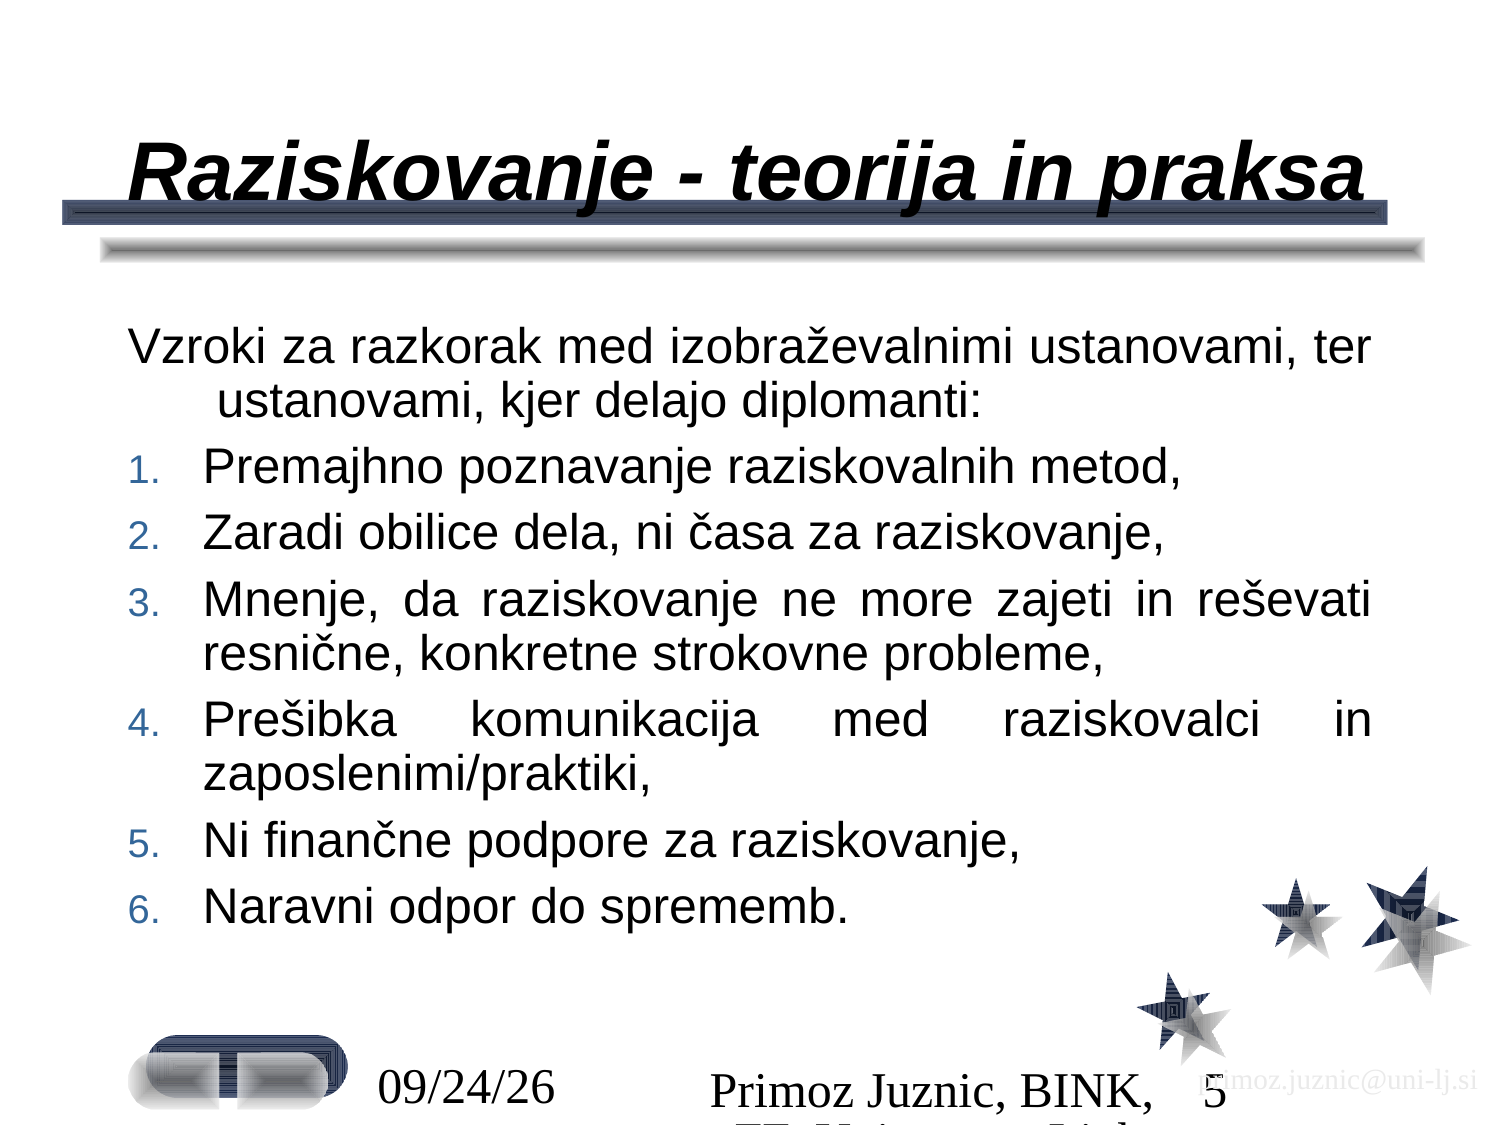

# Raziskovanje - teorija in praksa
Vzroki za razkorak med izobraževalnimi ustanovami, ter ustanovami, kjer delajo diplomanti:
Premajhno poznavanje raziskovalnih metod,
Zaradi obilice dela, ni časa za raziskovanje,
Mnenje, da raziskovanje ne more zajeti in reševati resnične, konkretne strokovne probleme,
Prešibka komunikacija med raziskovalci in zaposlenimi/praktiki,
Ni finančne podpore za raziskovanje,
Naravni odpor do sprememb.
Primoz Juznic, BINK, FF, Univerza v Ljubljani
5